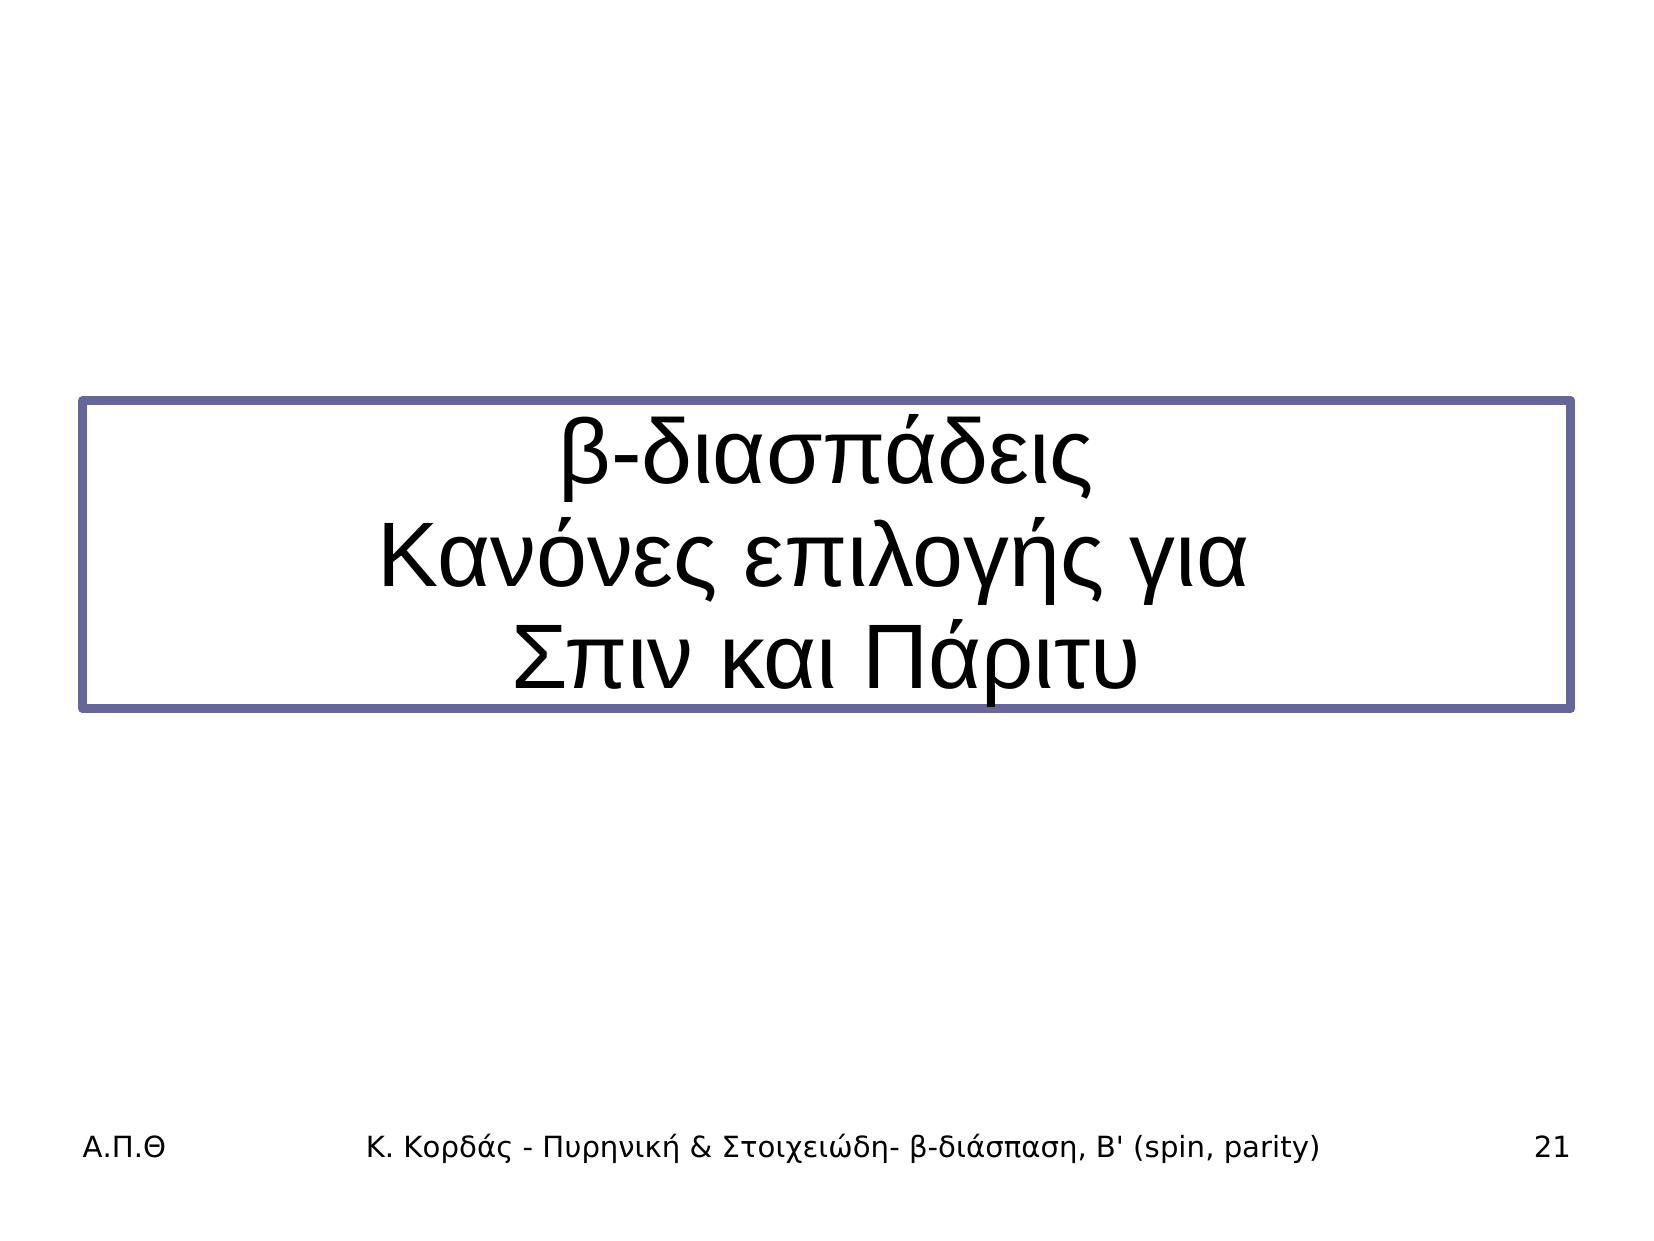

# β-διασπάδεις Κανόνες επιλογής για Σπιν και Πάριτυ
Α.Π.Θ
Κ. Κορδάς - Πυρηνική & Στοιχειώδη- β-διάσπαση, B' (spin, parity)
21